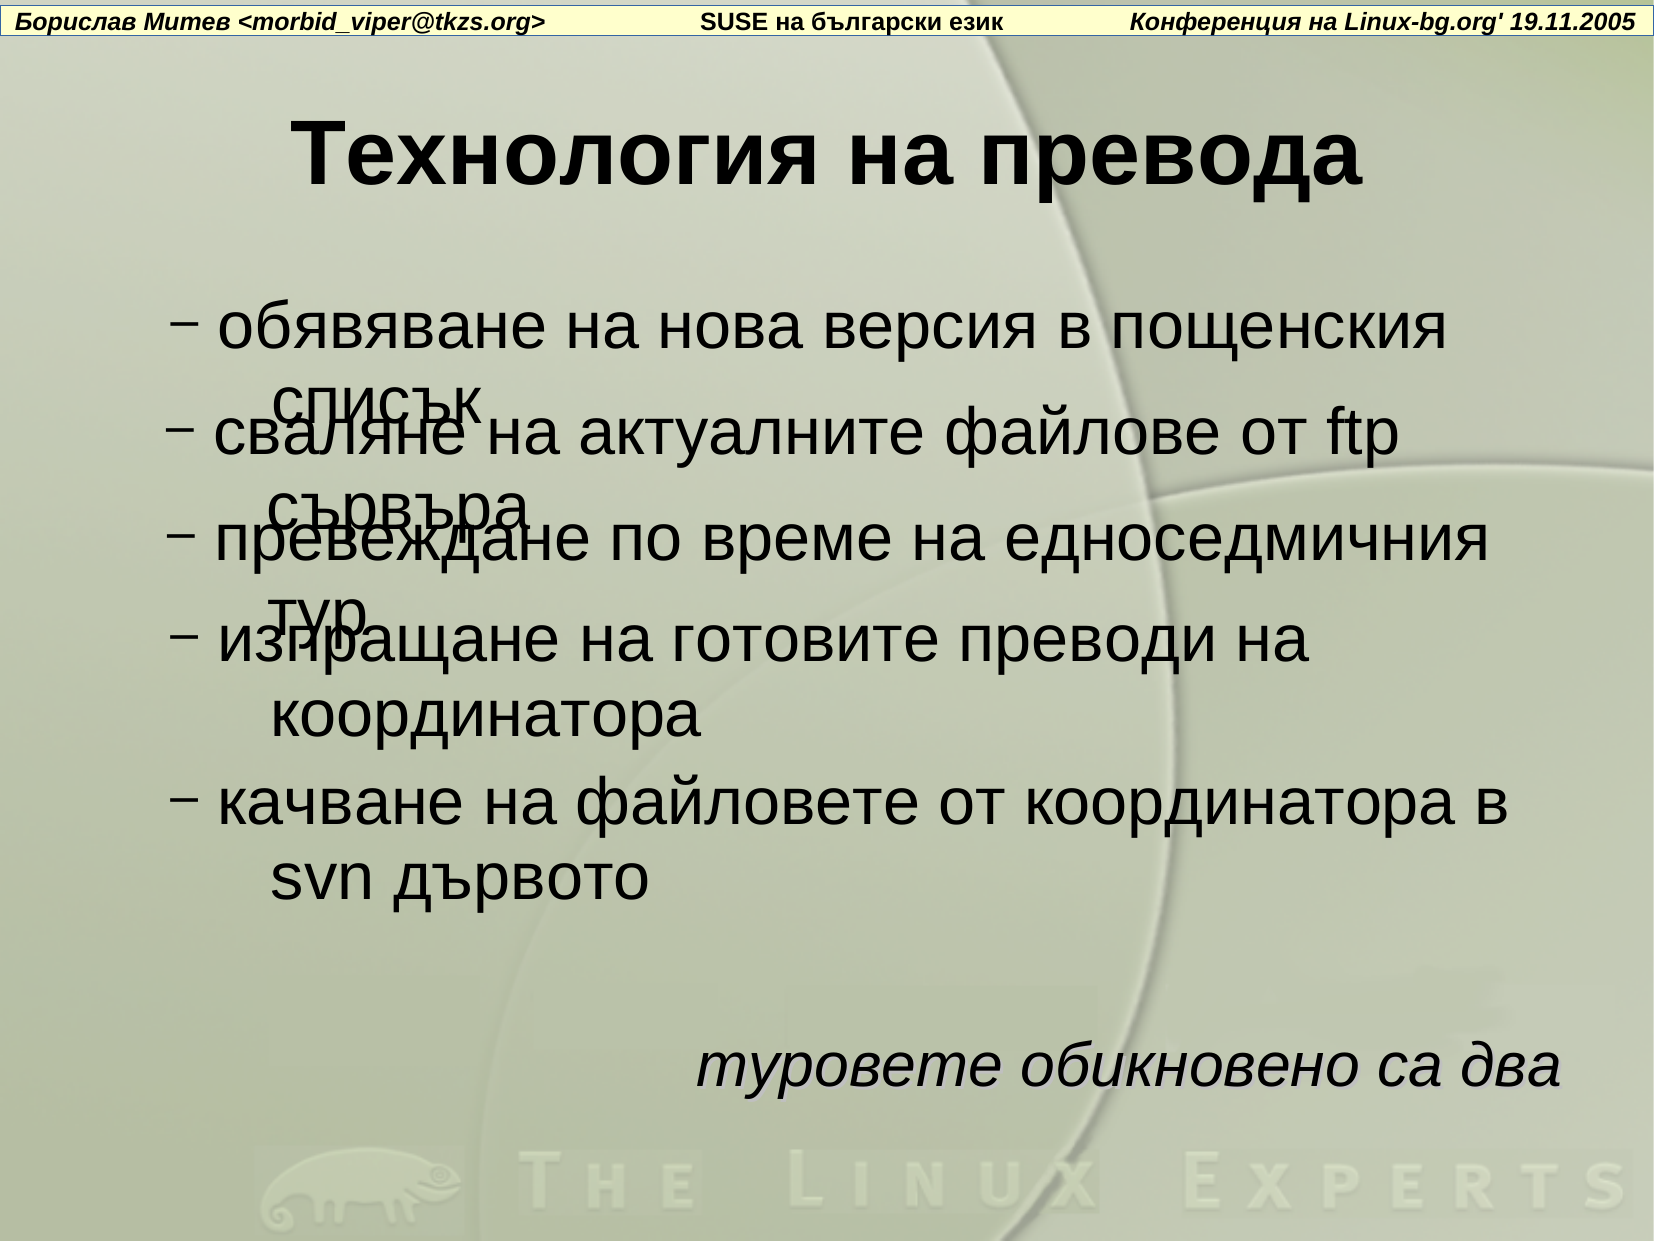

# Технология на превода
обявяване на нова версия в пощенския списък
сваляне на актуалните файлове от ftp сървъра
превеждане по време на едноседмичния тур
изпращане на готовите преводи на
координатора
качване на файловете от координатора в svn дървото
туровете обикновено са два